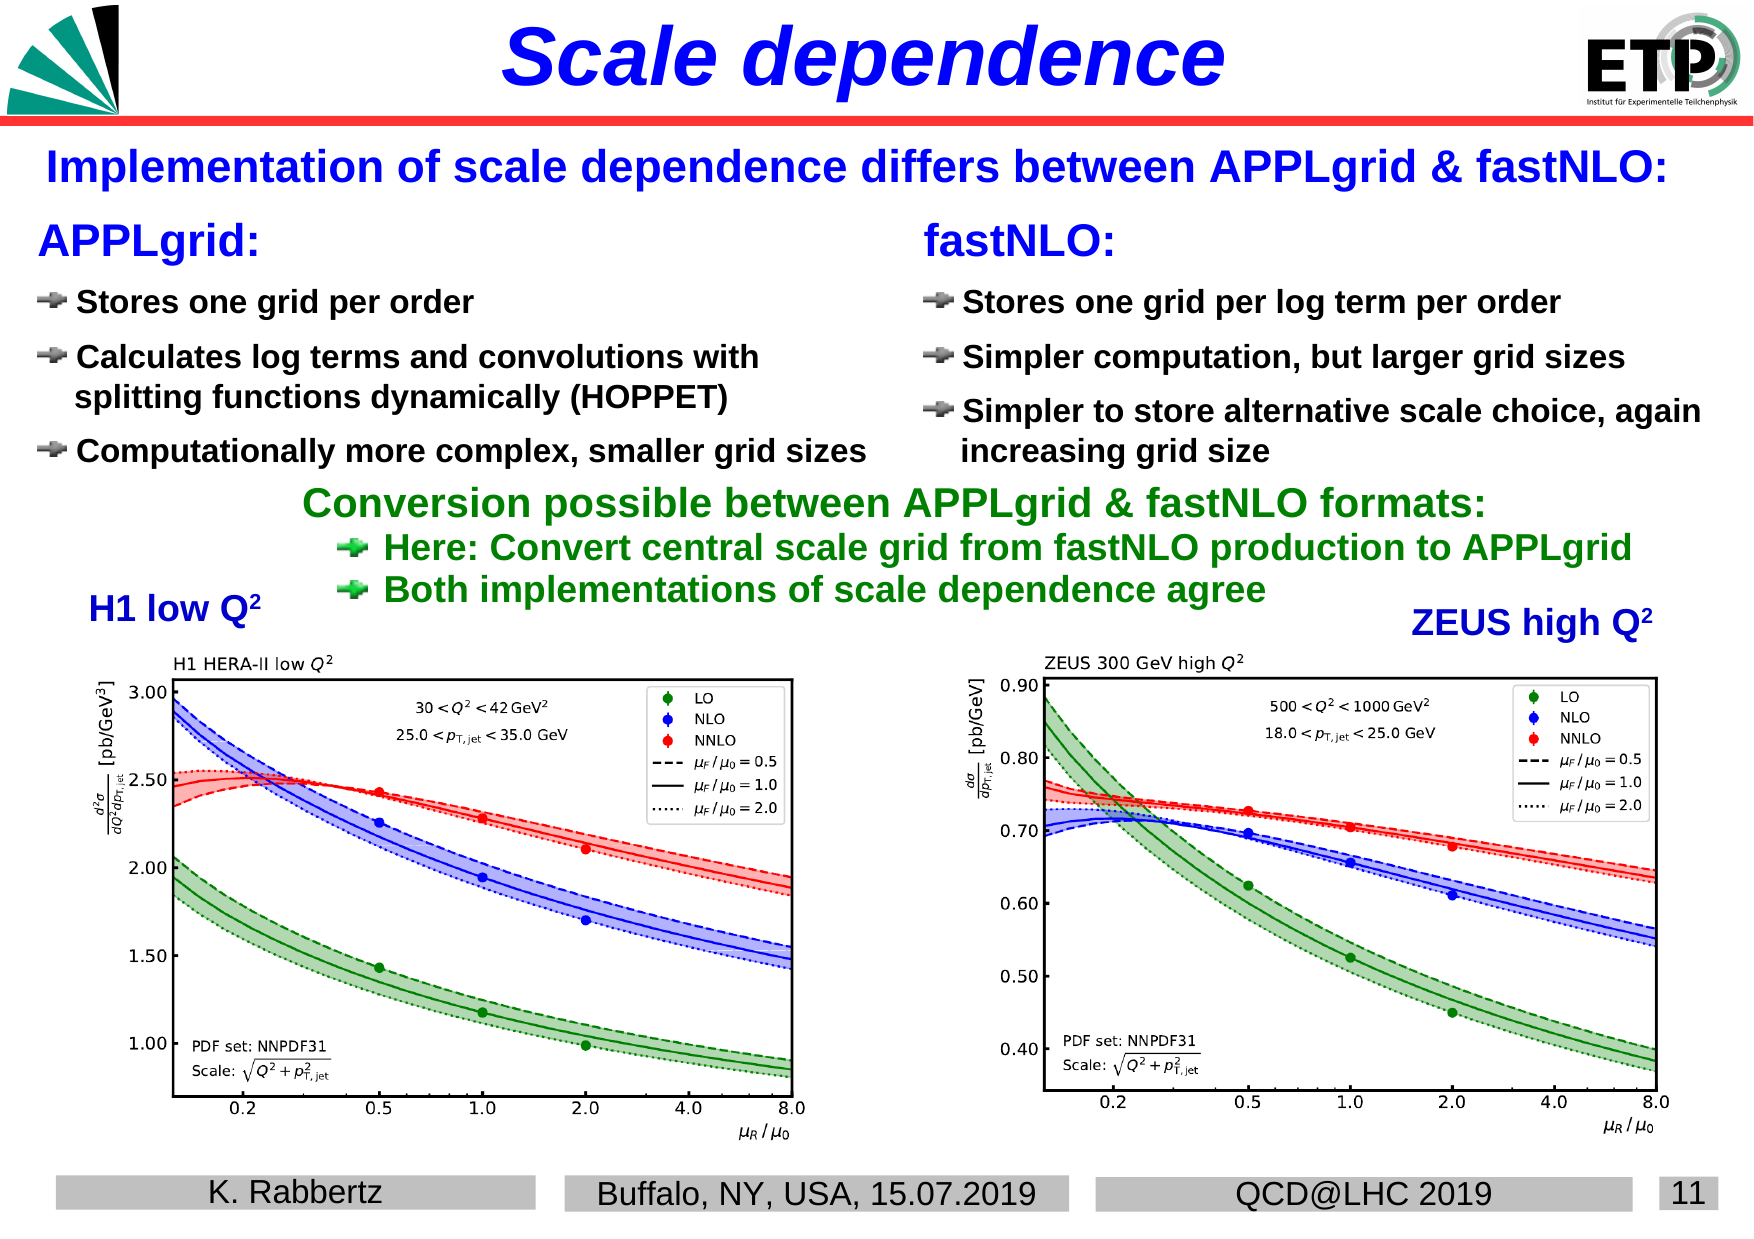

# Scale dependence
Implementation of scale dependence differs between APPLgrid & fastNLO:
APPLgrid:
 Stores one grid per order
 Calculates log terms and convolutions with splitting functions dynamically (HOPPET)
 Computationally more complex, smaller grid sizes
fastNLO:
 Stores one grid per log term per order
 Simpler computation, but larger grid sizes
 Simpler to store alternative scale choice, again increasing grid size
Conversion possible between APPLgrid & fastNLO formats:
 Here: Convert central scale grid from fastNLO production to APPLgrid
 Both implementations of scale dependence agree
H1 low Q2
ZEUS high Q2